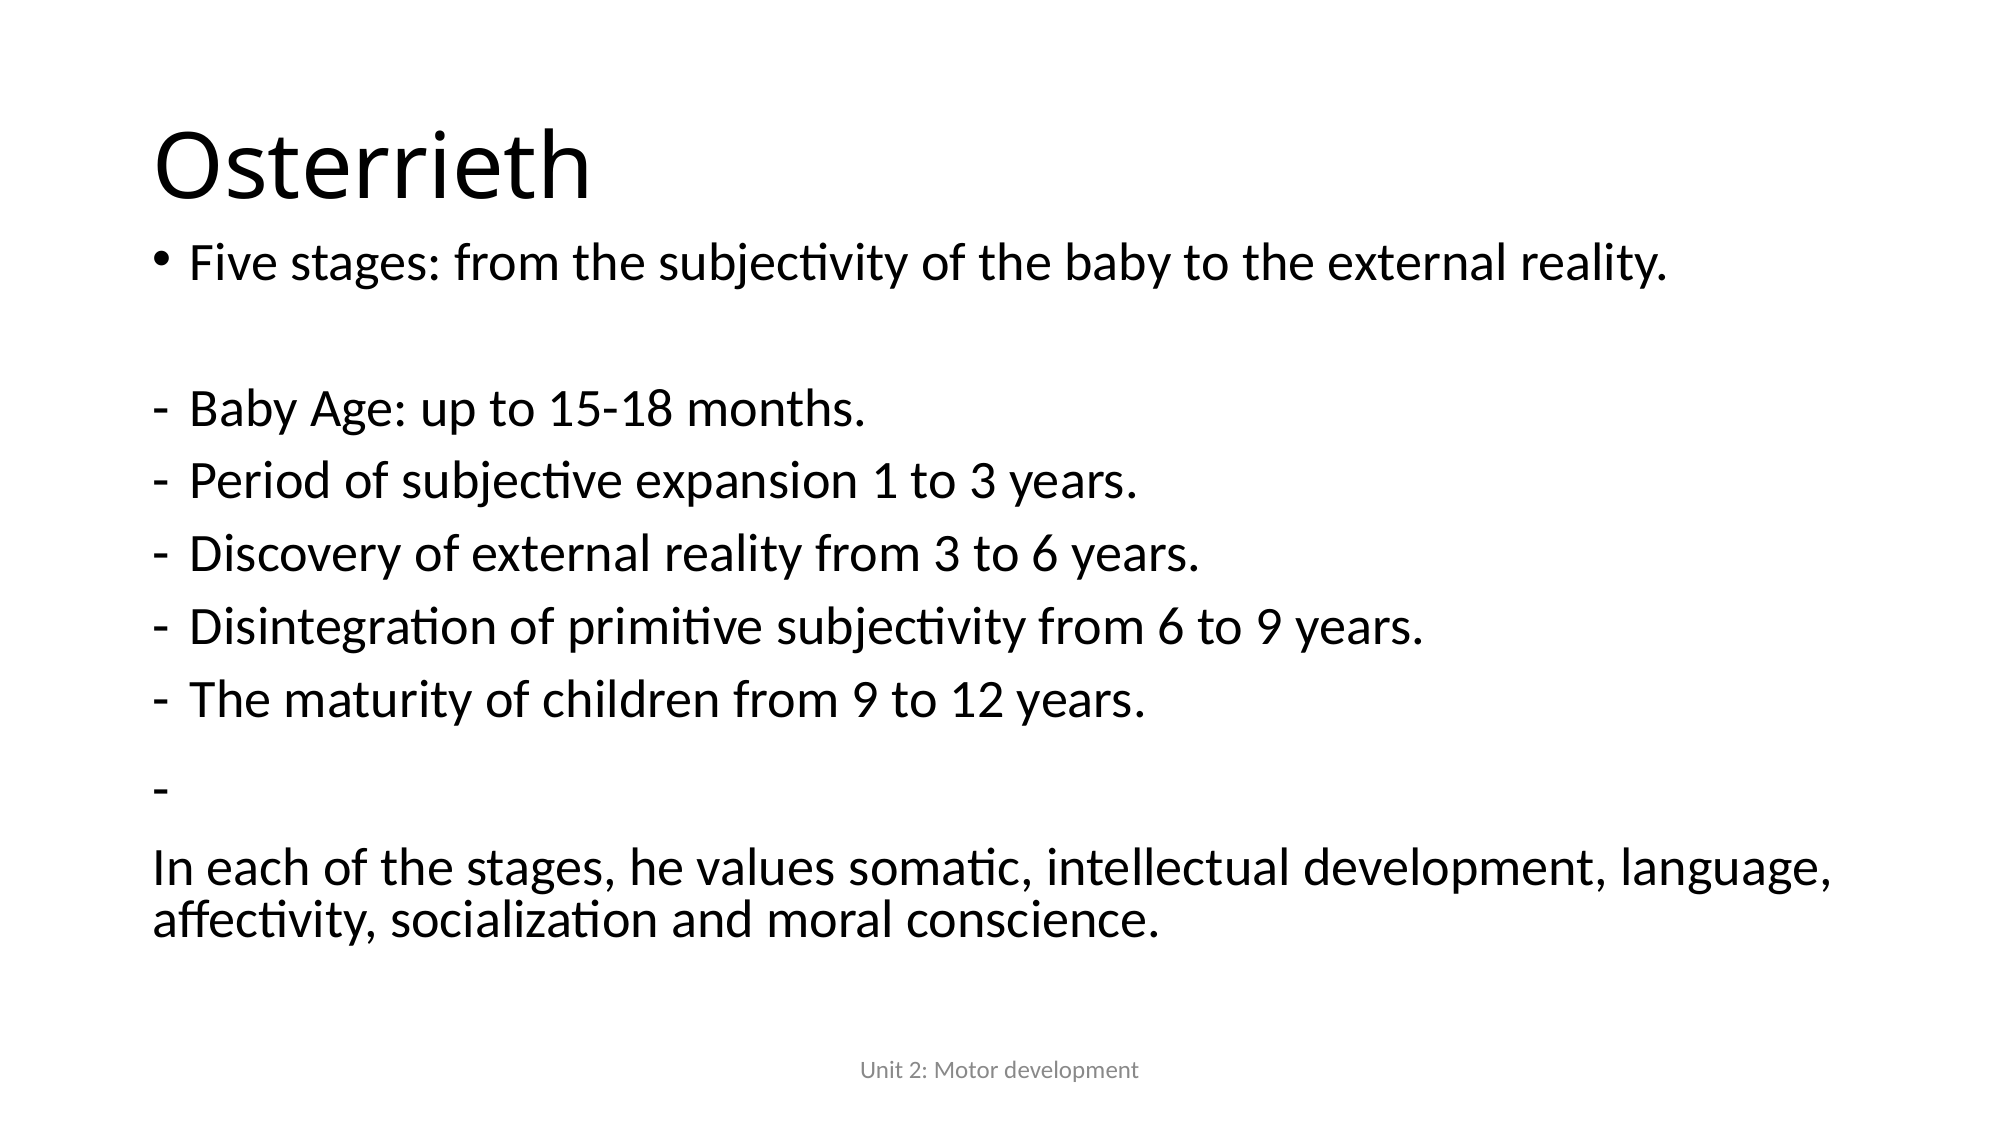

# Osterrieth
Five stages: from the subjectivity of the baby to the external reality.
Baby Age: up to 15-18 months.
Period of subjective expansion 1 to 3 years.
Discovery of external reality from 3 to 6 years.
Disintegration of primitive subjectivity from 6 to 9 years.
The maturity of children from 9 to 12 years.
In each of the stages, he values ​​somatic, intellectual development, language, affectivity, socialization and moral conscience.
Unit 2: Motor development